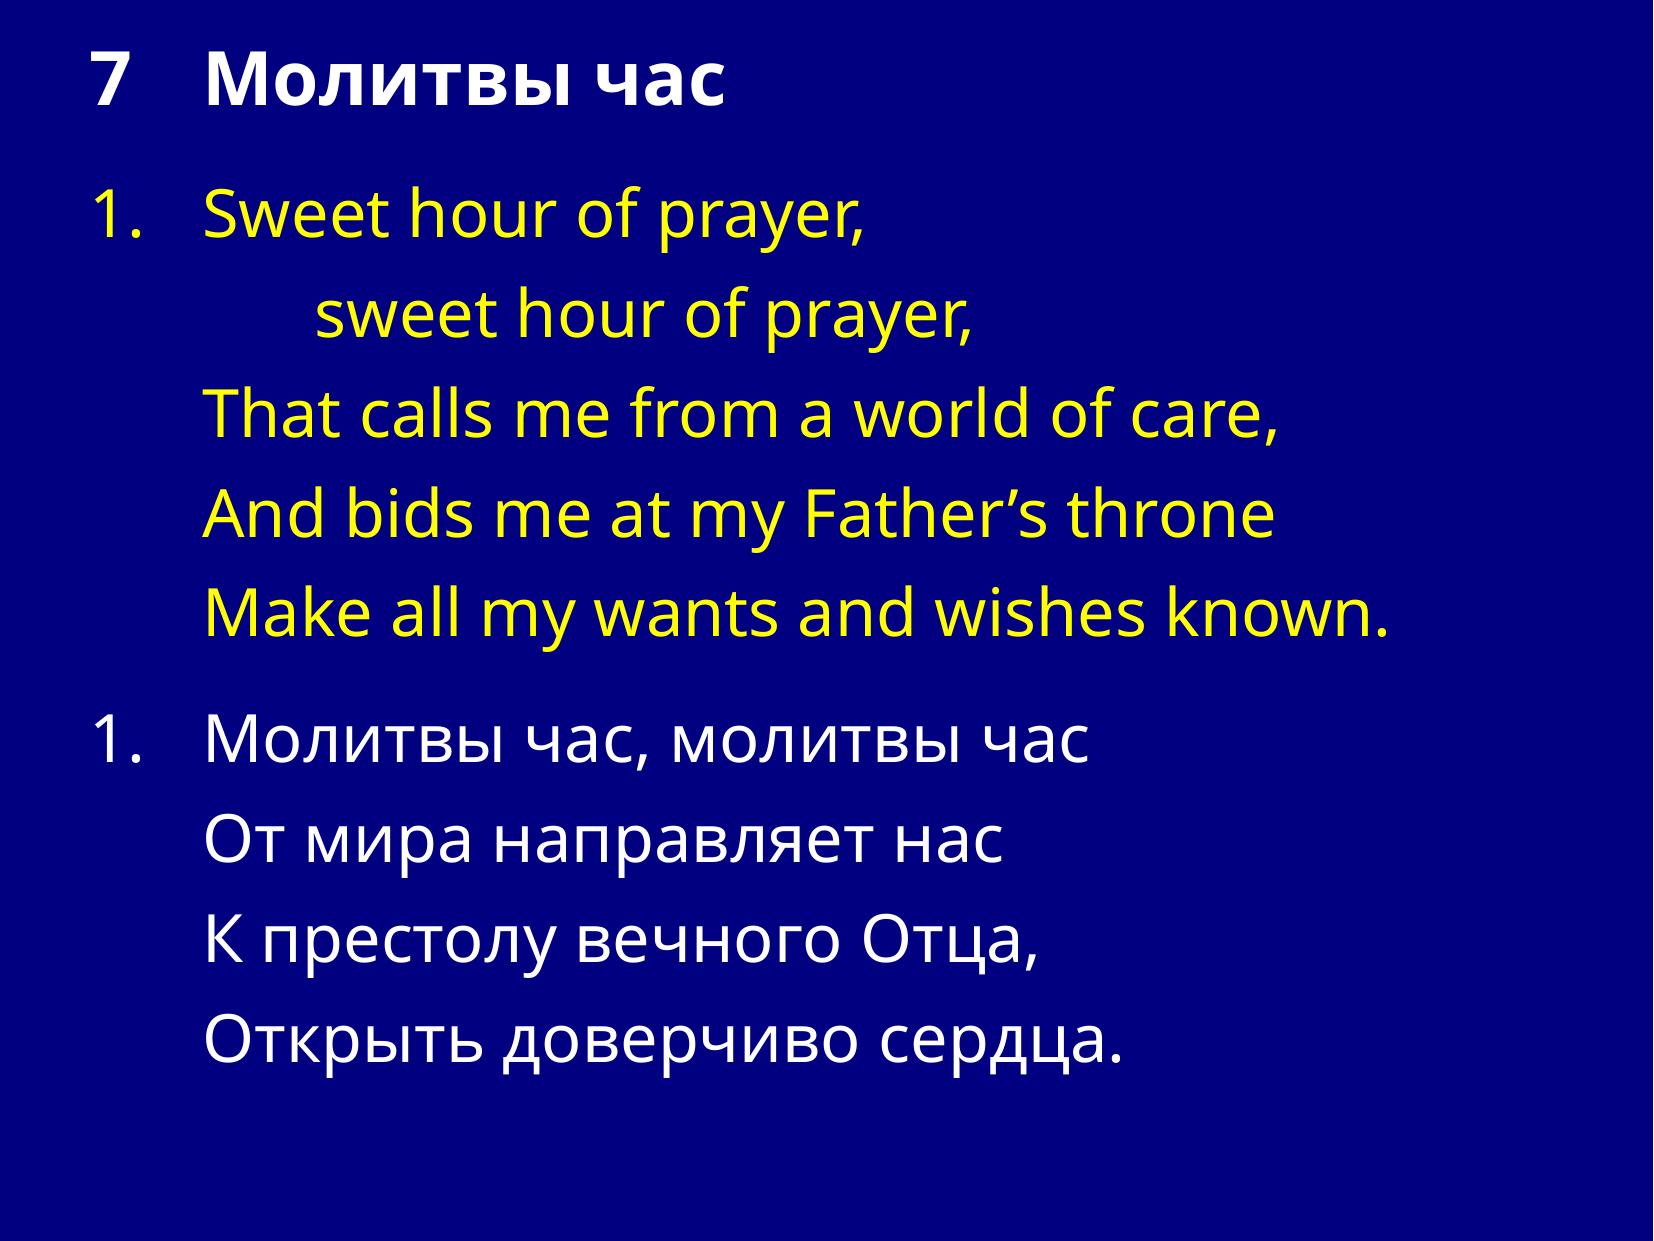

7	Молитвы час
1.	Sweet hour of prayer,
		sweet hour of prayer,
	That calls me from a world of care,
	And bids me at my Father’s throne
	Make all my wants and wishes known.
1.	Молитвы час, молитвы час
	От мира направляет нас
	К престолу вечного Отца,
	Открыть доверчиво сердца.